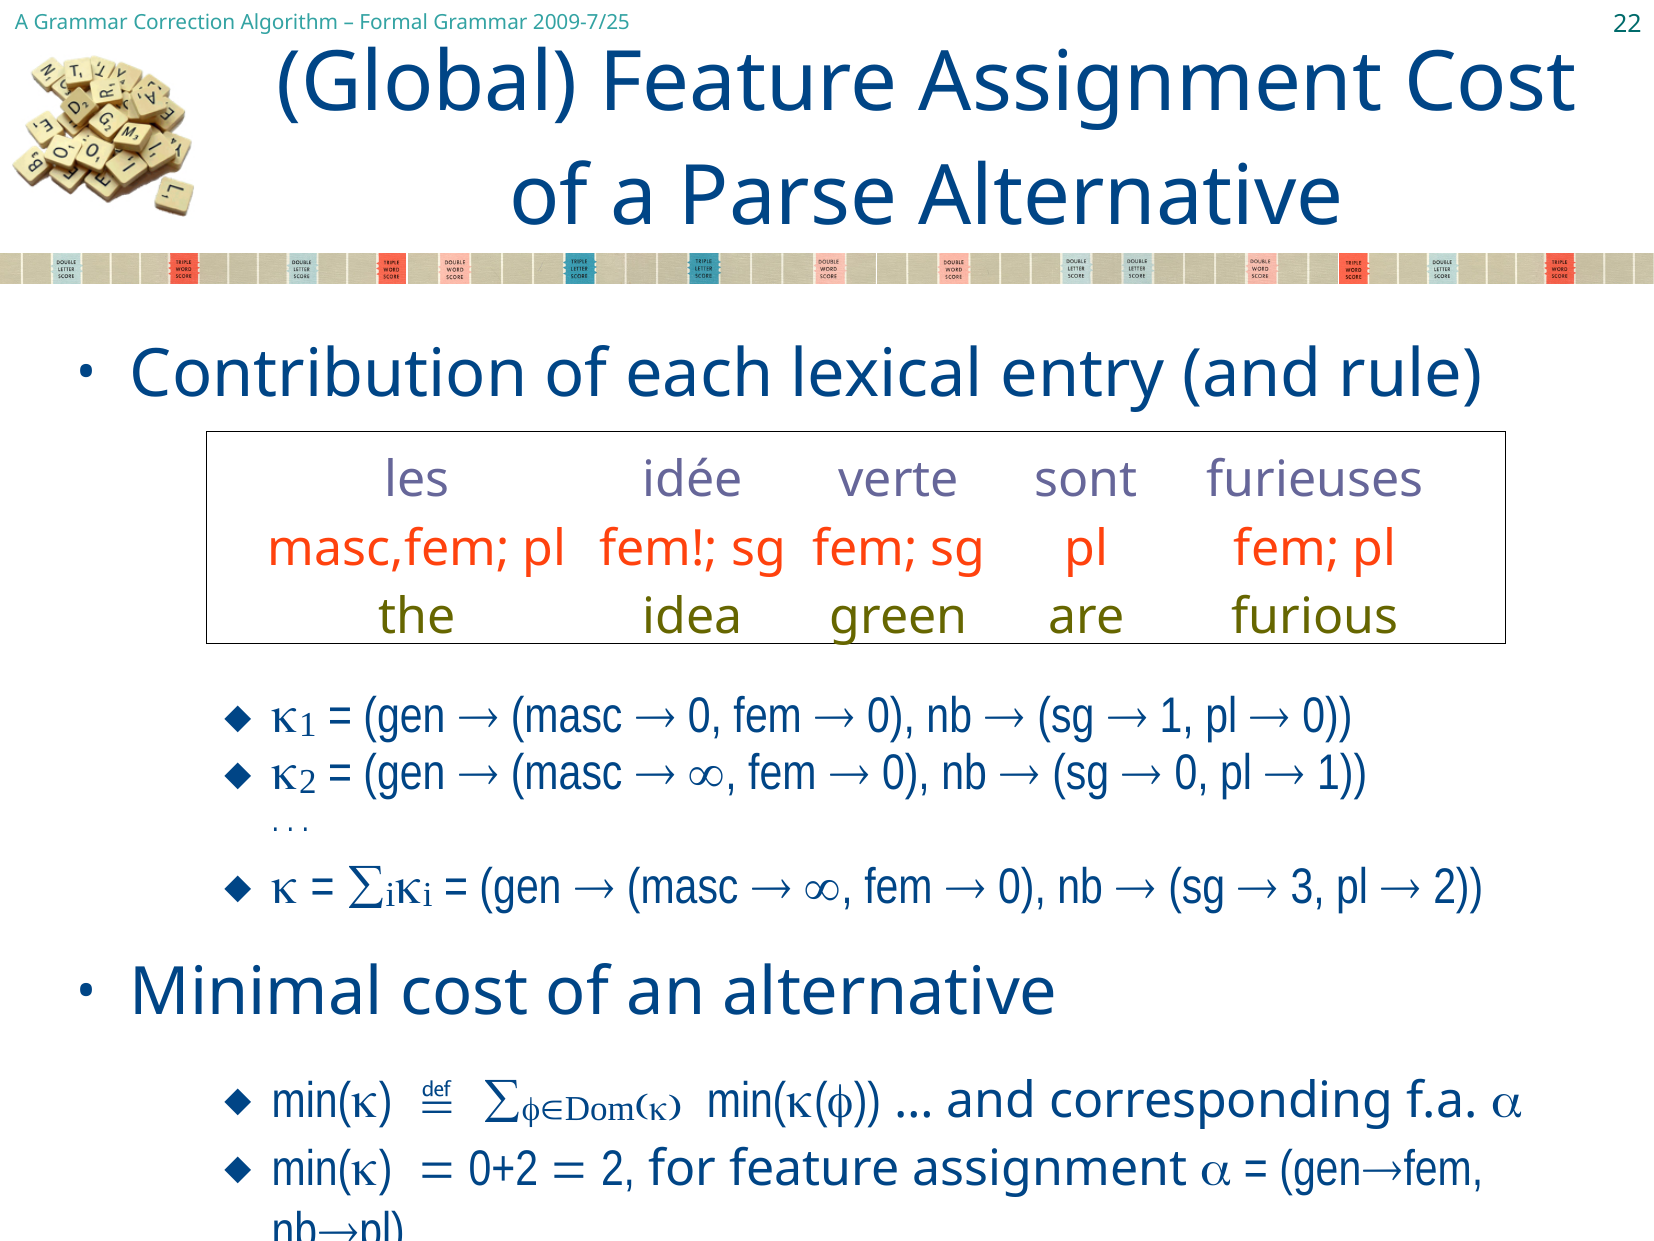

22
# (Global) Feature Assignment Cost of a Parse Alternative
Contribution of each lexical entry (and rule)
κ1 = (gen  (masc  0, fem  0), nb  (sg  1, pl  0))
κ2 = (gen  (masc  ∞, fem  0), nb  (sg  0, pl  1))
. . .
κ = ∑iκi = (gen  (masc  ∞, fem  0), nb  (sg  3, pl  2))
Minimal cost of an alternative
min(κ) ≝ ∑ϕ∈Dom(κ) min(κ(ϕ)) … and corresponding f.a. α
min(κ) = 0+2 = 2, for feature assignment α = (genfem, nbpl)
les
masc,fem; pl
the
idée
fem!; sg
idea
verte
fem; sg
green
sont
pl
are
furieuses
fem; pl
furious